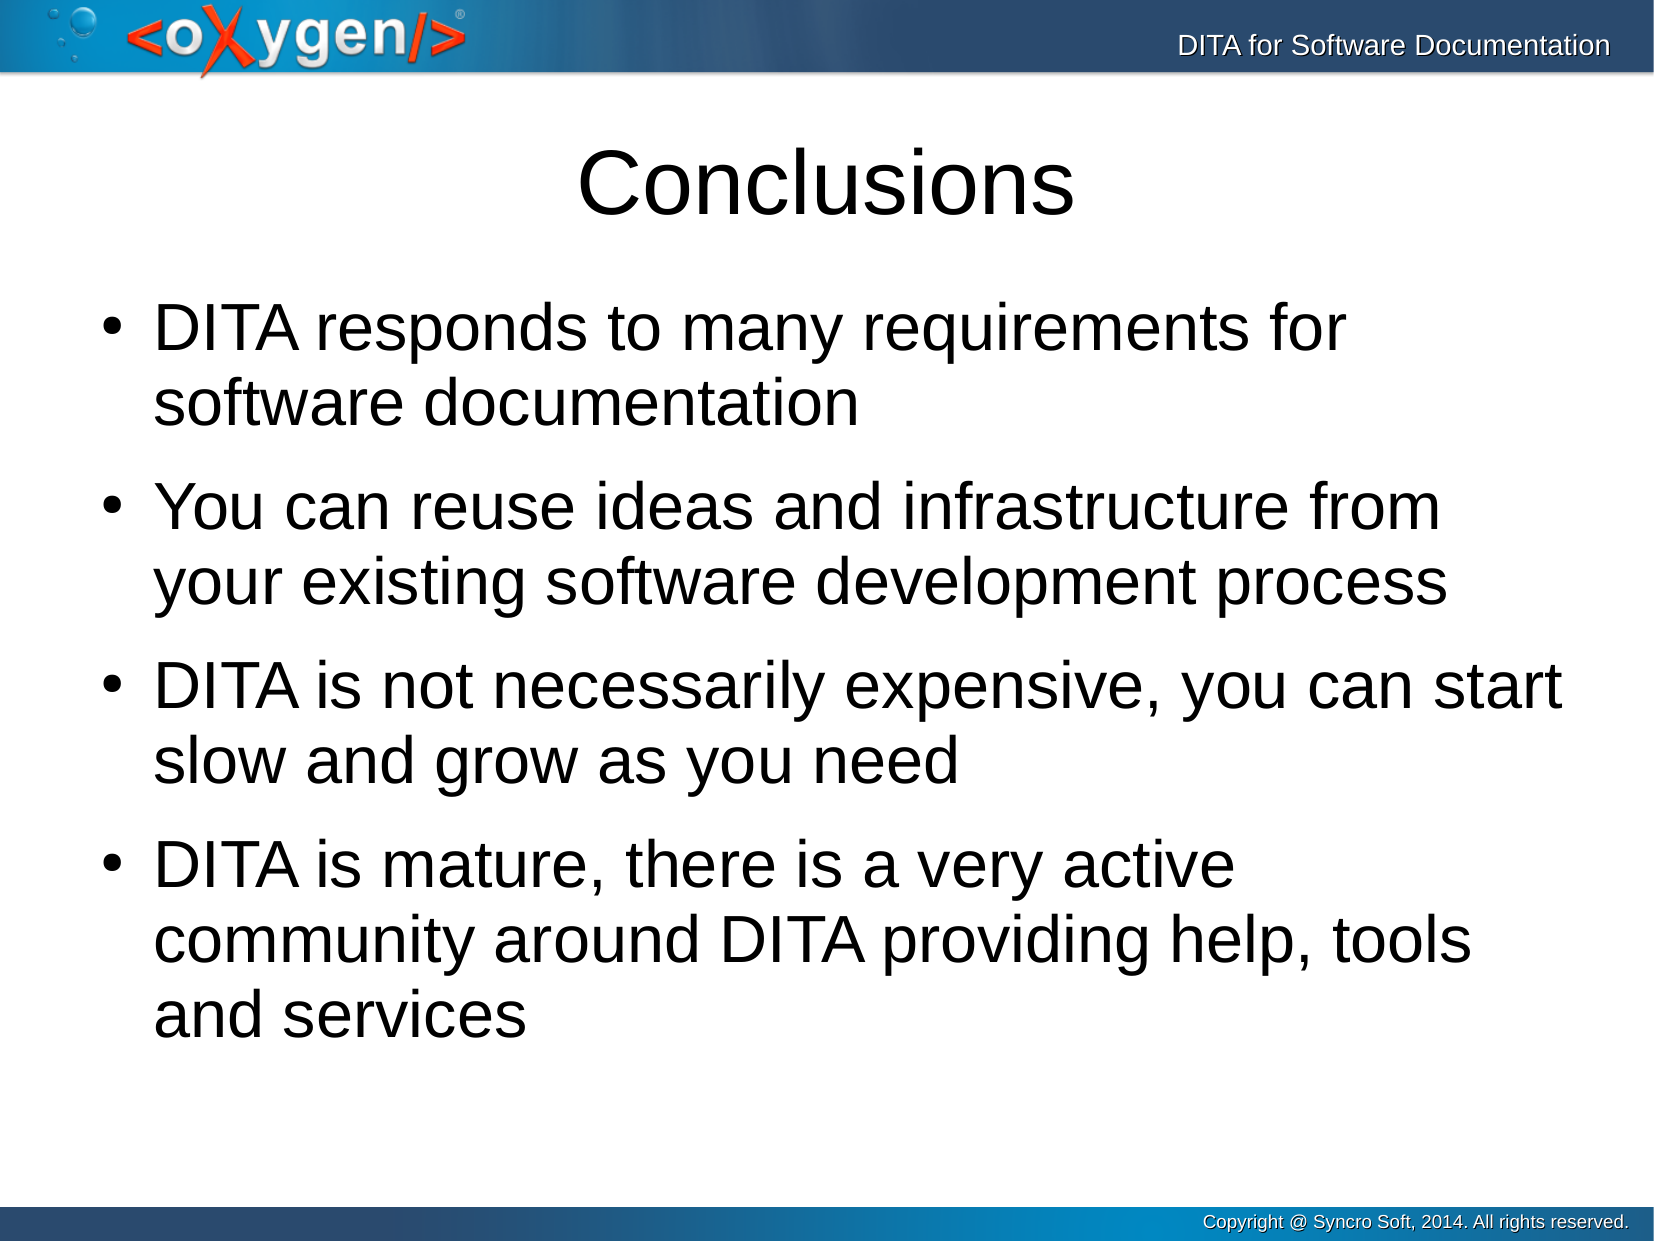

# Conclusions
DITA responds to many requirements for software documentation
You can reuse ideas and infrastructure from your existing software development process
DITA is not necessarily expensive, you can start slow and grow as you need
DITA is mature, there is a very active community around DITA providing help, tools and services